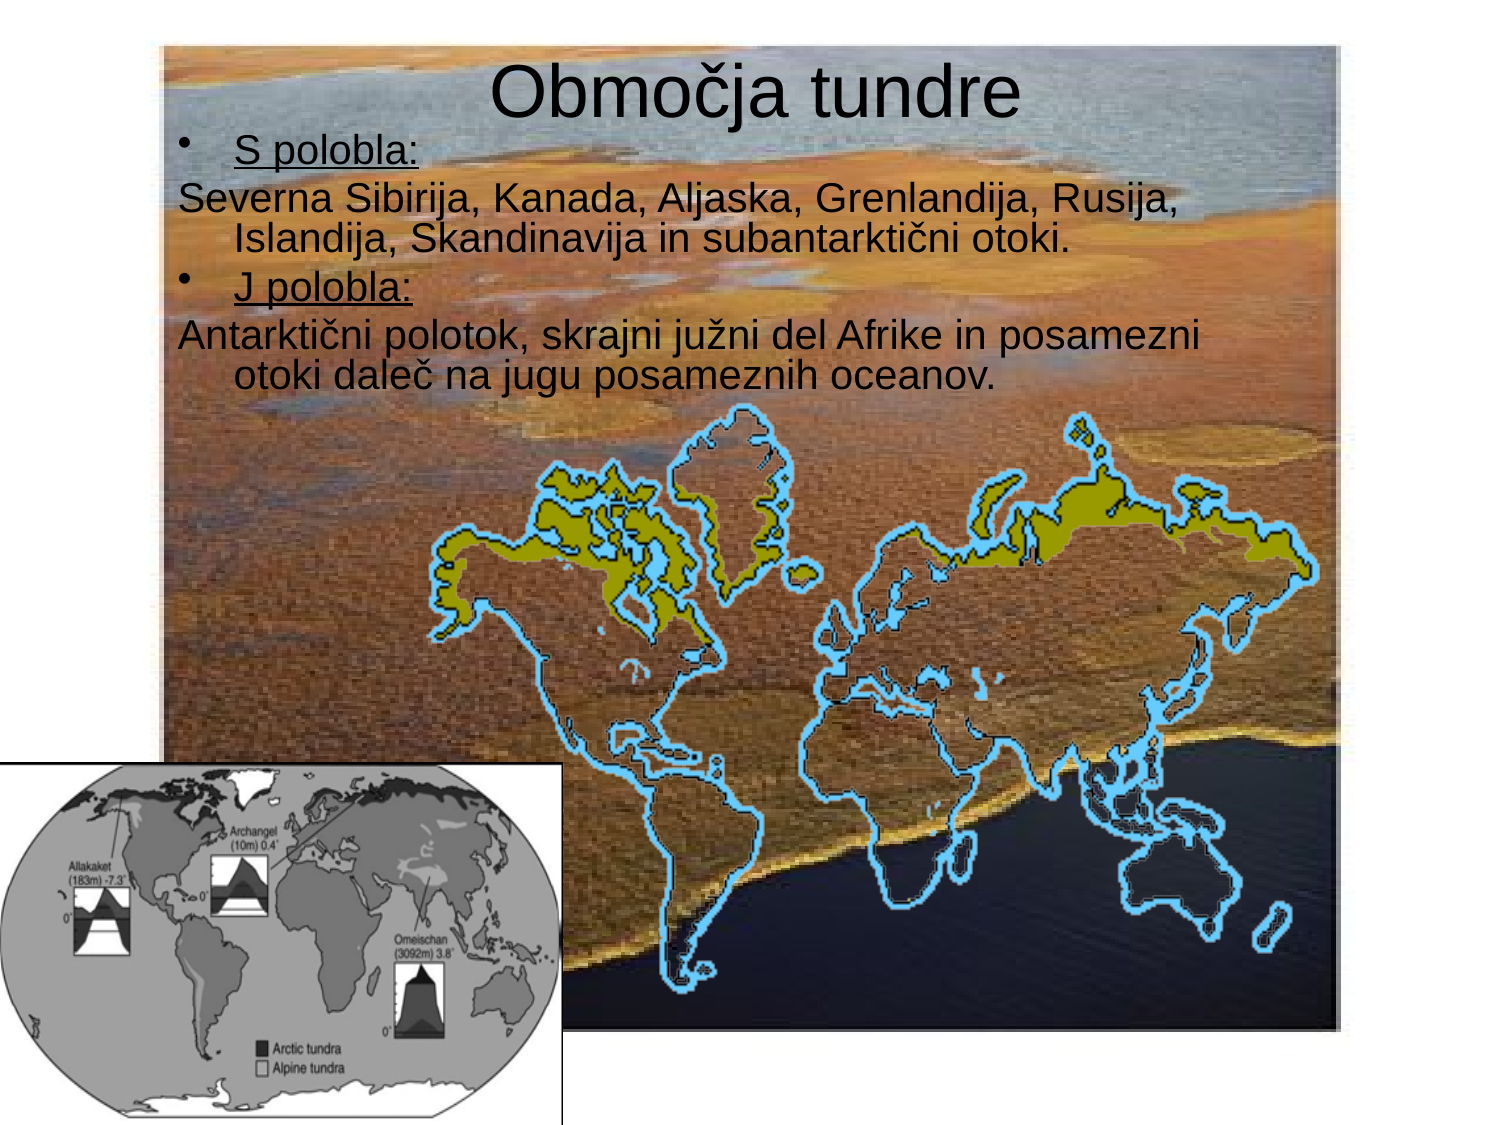

# Območja tundre
S polobla:
Severna Sibirija, Kanada, Aljaska, Grenlandija, Rusija, Islandija, Skandinavija in subantarktični otoki.
J polobla:
Antarktični polotok, skrajni južni del Afrike in posamezni otoki daleč na jugu posameznih oceanov.